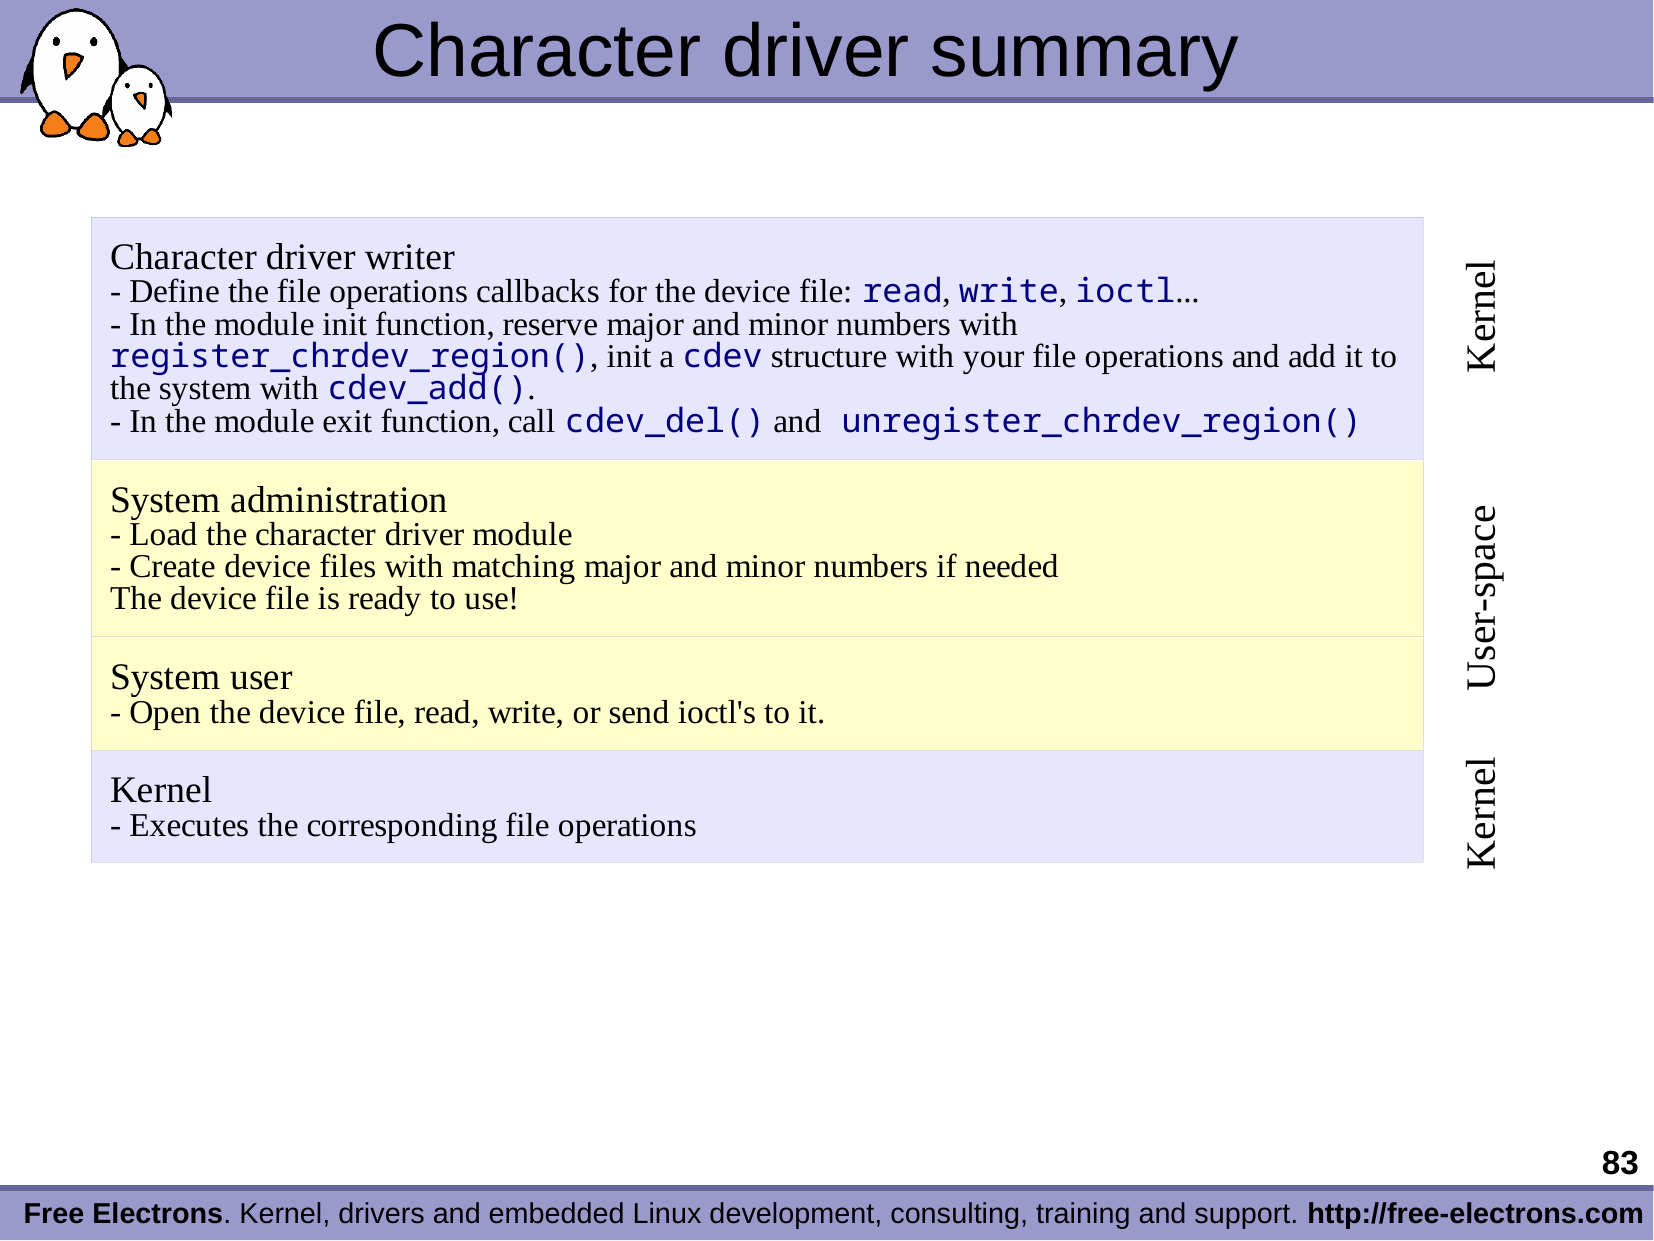

# Character driver summary
Kernel
User-space
Kernel